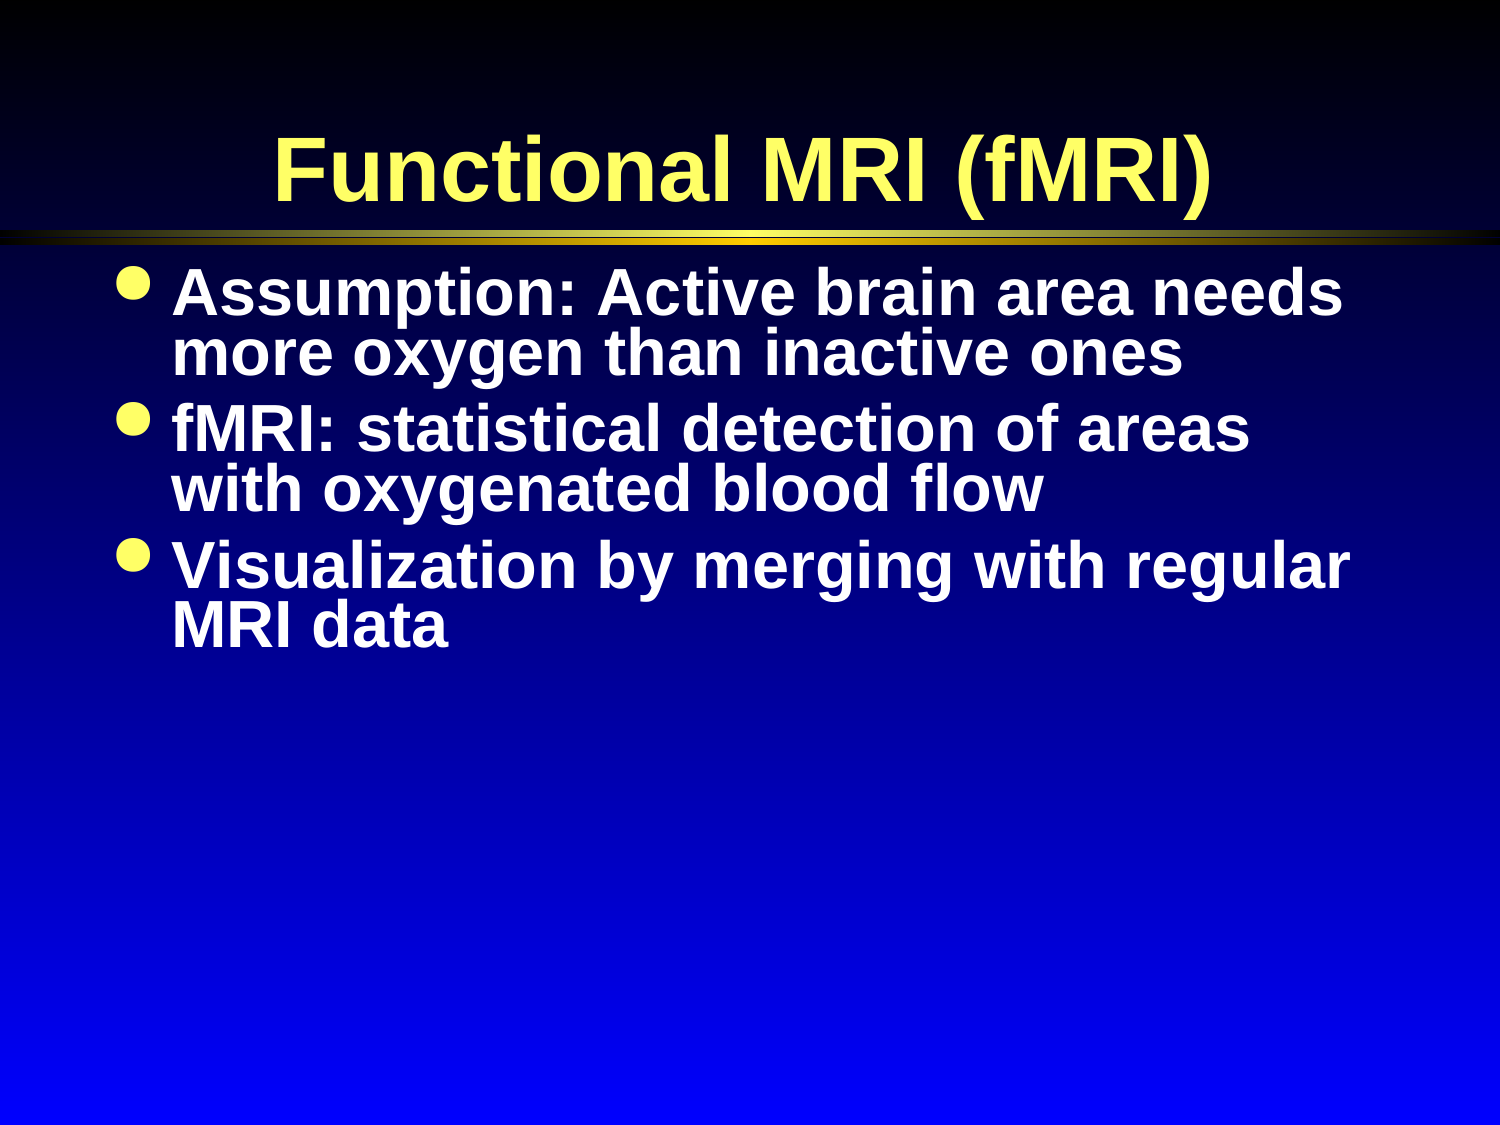

# Functional MRI (fMRI)
Assumption: Active brain area needs more oxygen than inactive ones
fMRI: statistical detection of areas with oxygenated blood flow
Visualization by merging with regular MRI data